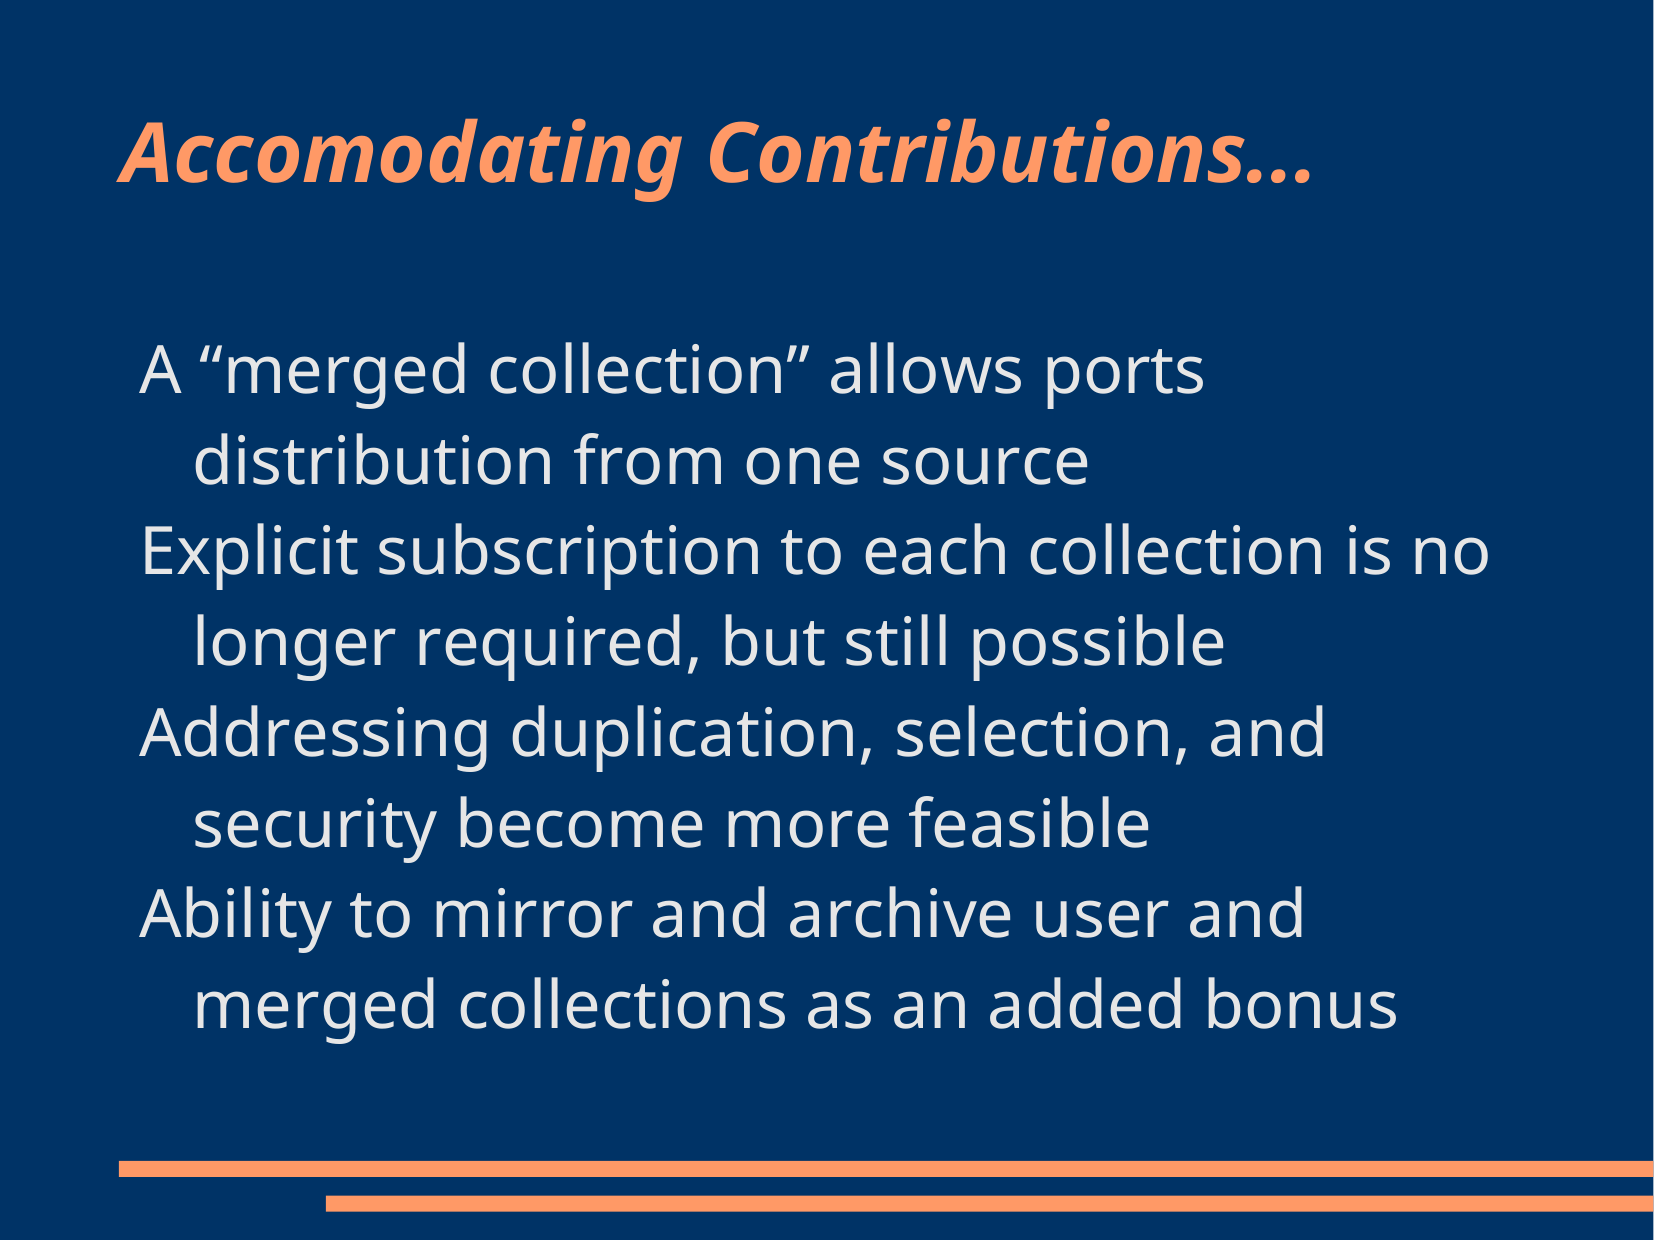

# Accomodating Contributions...
A “merged collection” allows ports distribution from one source
Explicit subscription to each collection is no longer required, but still possible
Addressing duplication, selection, and security become more feasible
Ability to mirror and archive user and merged collections as an added bonus